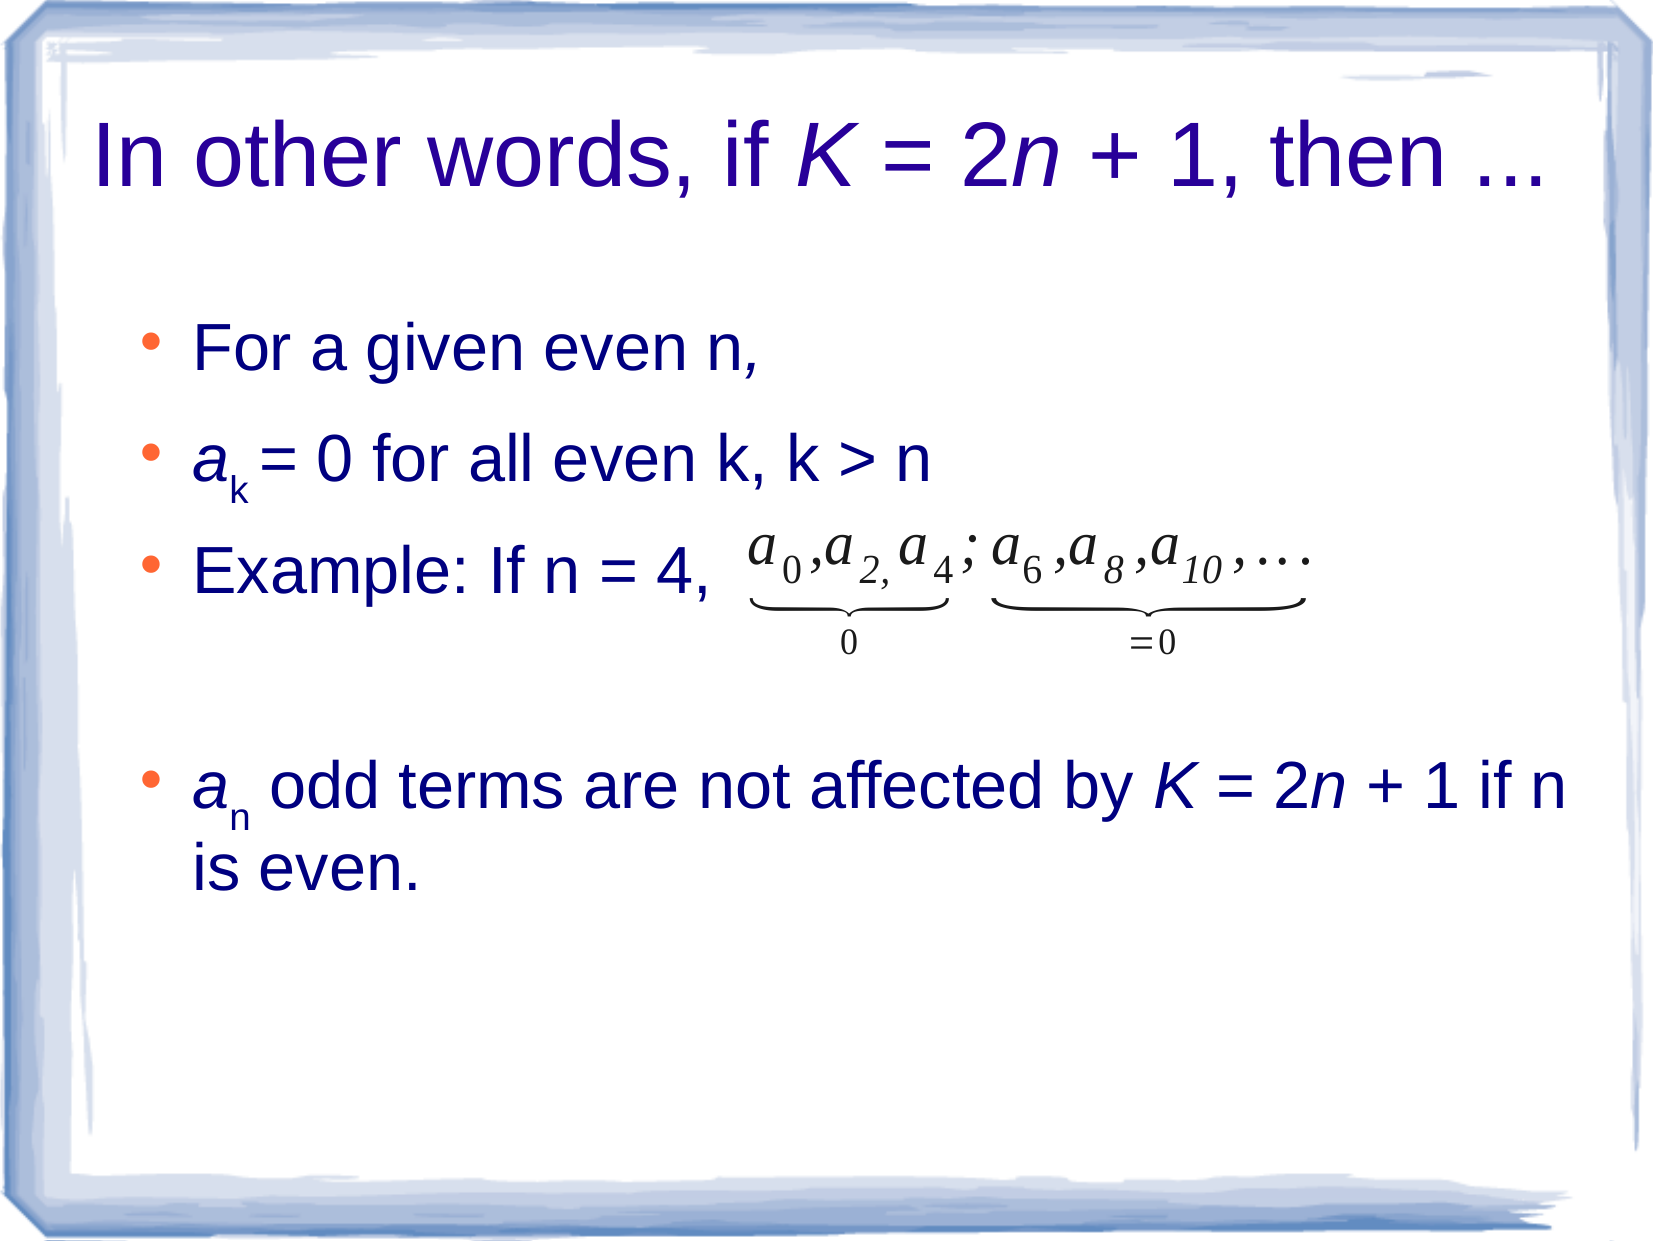

# In other words, if K = 2n + 1, then ...
For a given even n,
ak = 0 for all even k, k > n
Example: If n = 4,
an odd terms are not affected by K = 2n + 1 if n is even.